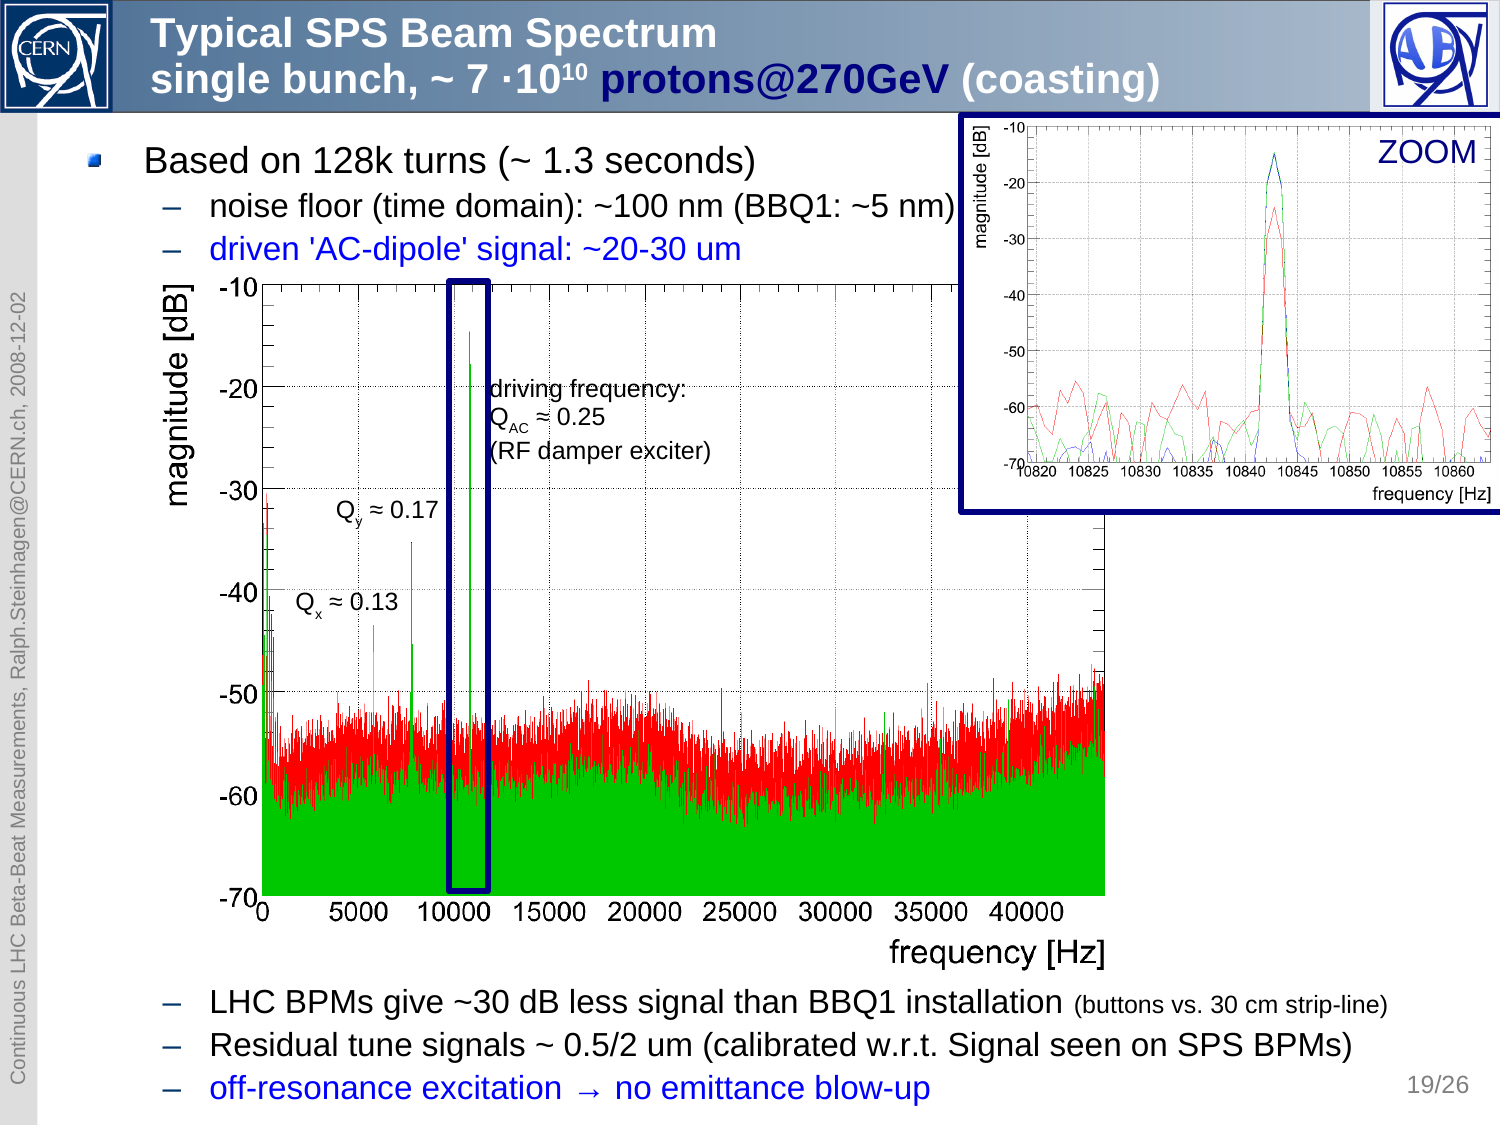

# Typical SPS Beam Spectrum single bunch, ~ 7 ·1010 protons@270GeV (coasting)
ZOOM
Based on 128k turns (~ 1.3 seconds)
noise floor (time domain): ~100 nm (BBQ1: ~5 nm)
driven 'AC-dipole' signal: ~20-30 um
LHC BPMs give ~30 dB less signal than BBQ1 installation (buttons vs. 30 cm strip-line)
Residual tune signals ~ 0.5/2 um (calibrated w.r.t. Signal seen on SPS BPMs)
off-resonance excitation → no emittance blow-up
driving frequency:
QAC ≈ 0.25
(RF damper exciter)
Qy ≈ 0.17
Qx ≈ 0.13